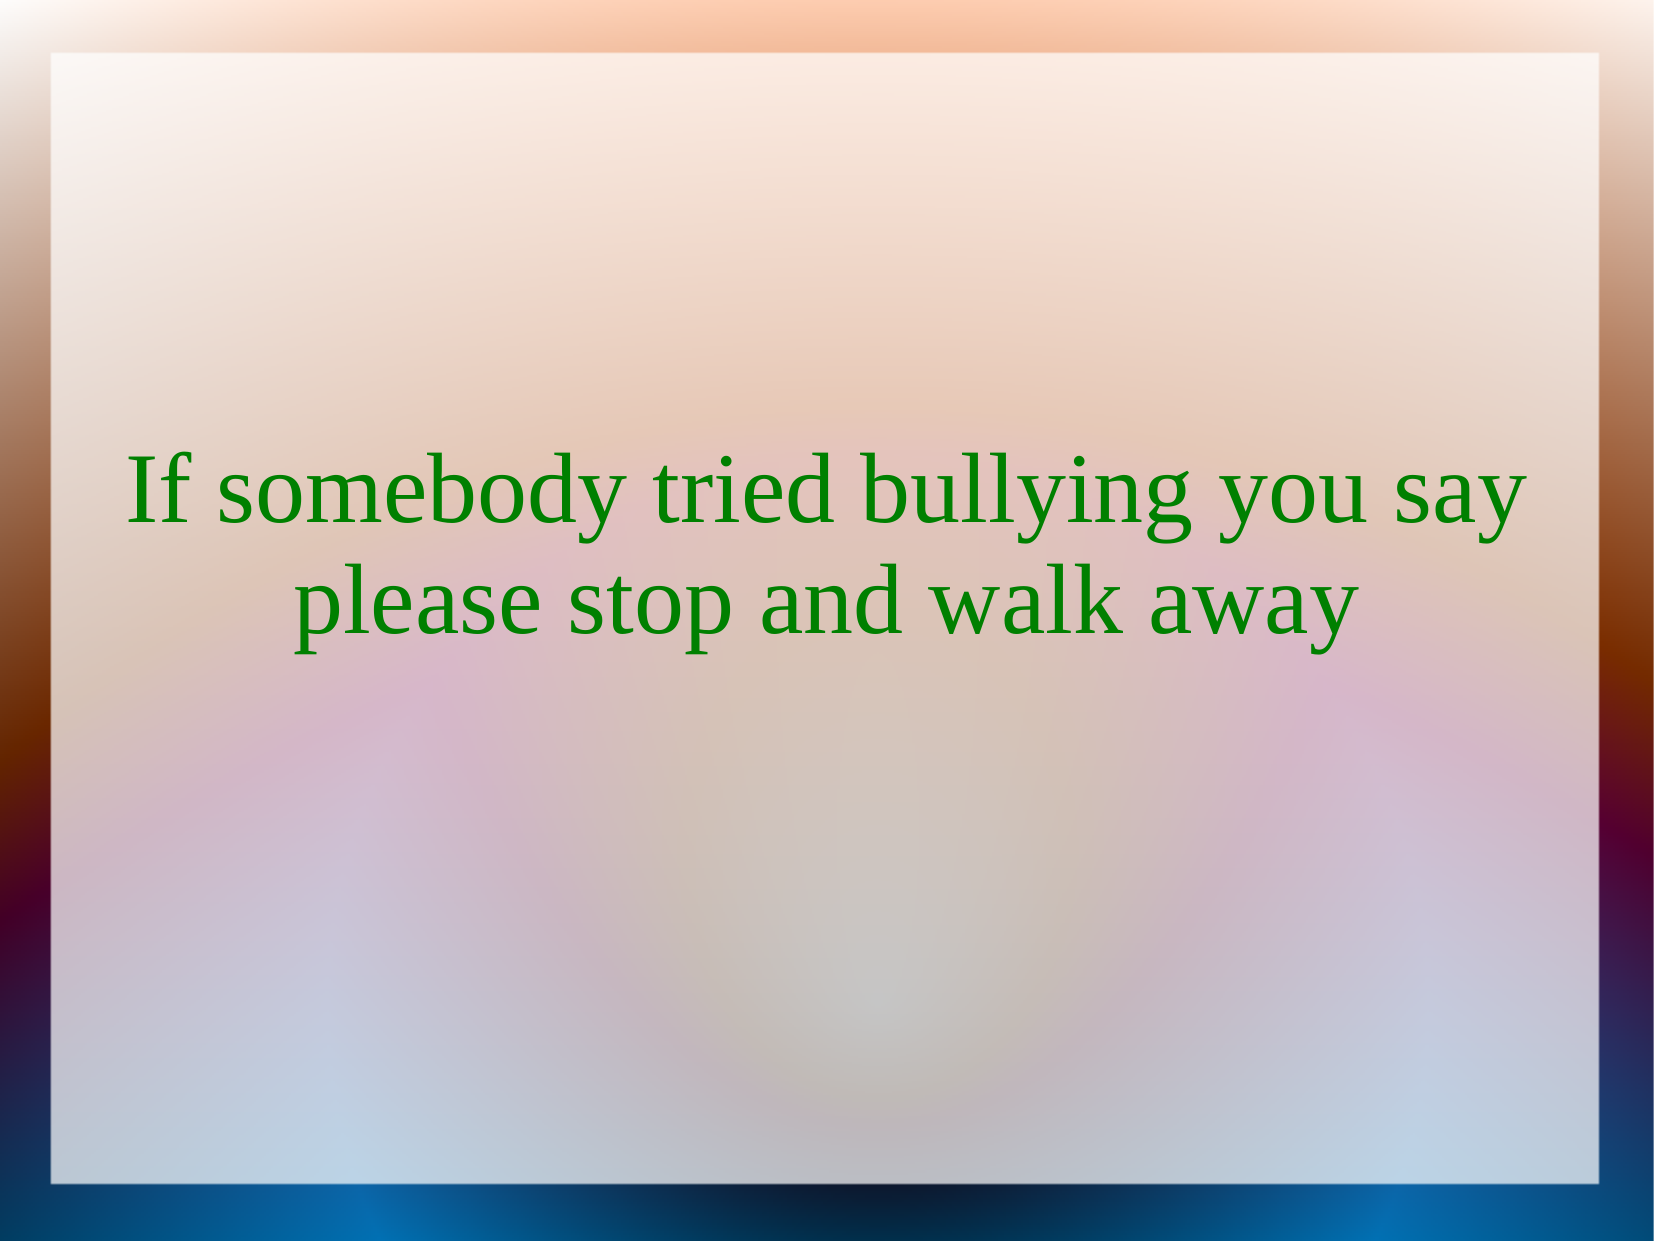

# If somebody tried bullying you say please stop and walk away